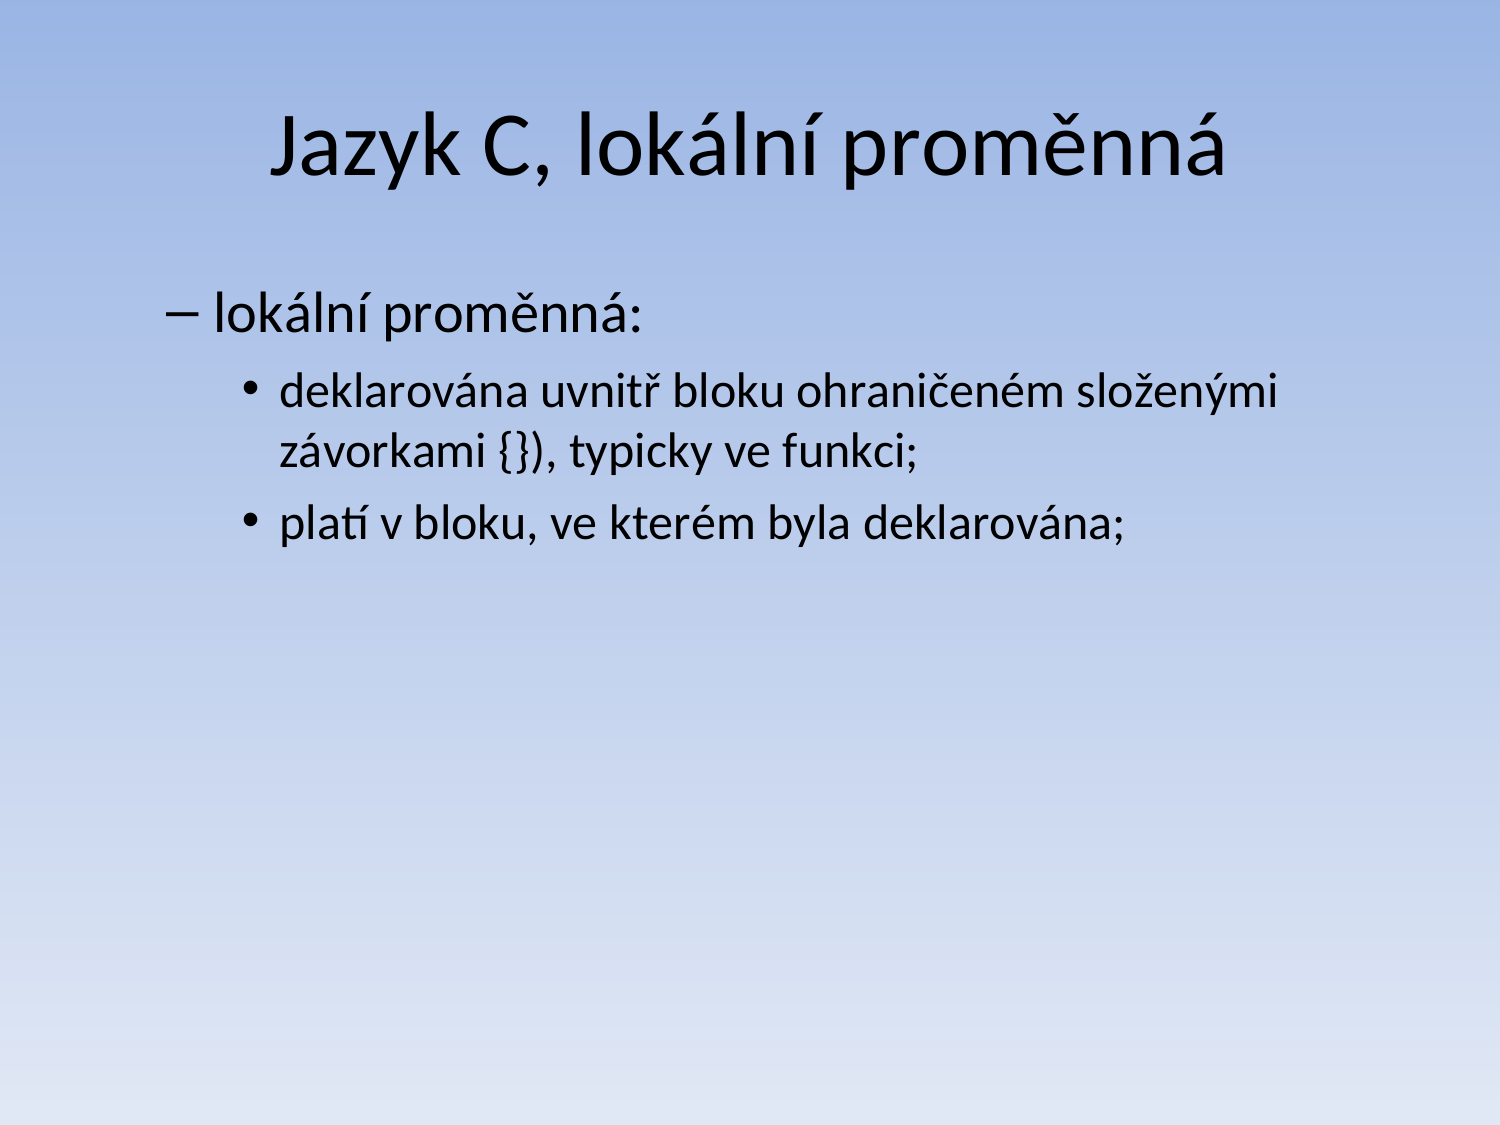

# Jazyk C, lokální proměnná
lokální proměnná:
deklarována uvnitř bloku ohraničeném složenými závorkami {}), typicky ve funkci;
platí v bloku, ve kterém byla deklarována;